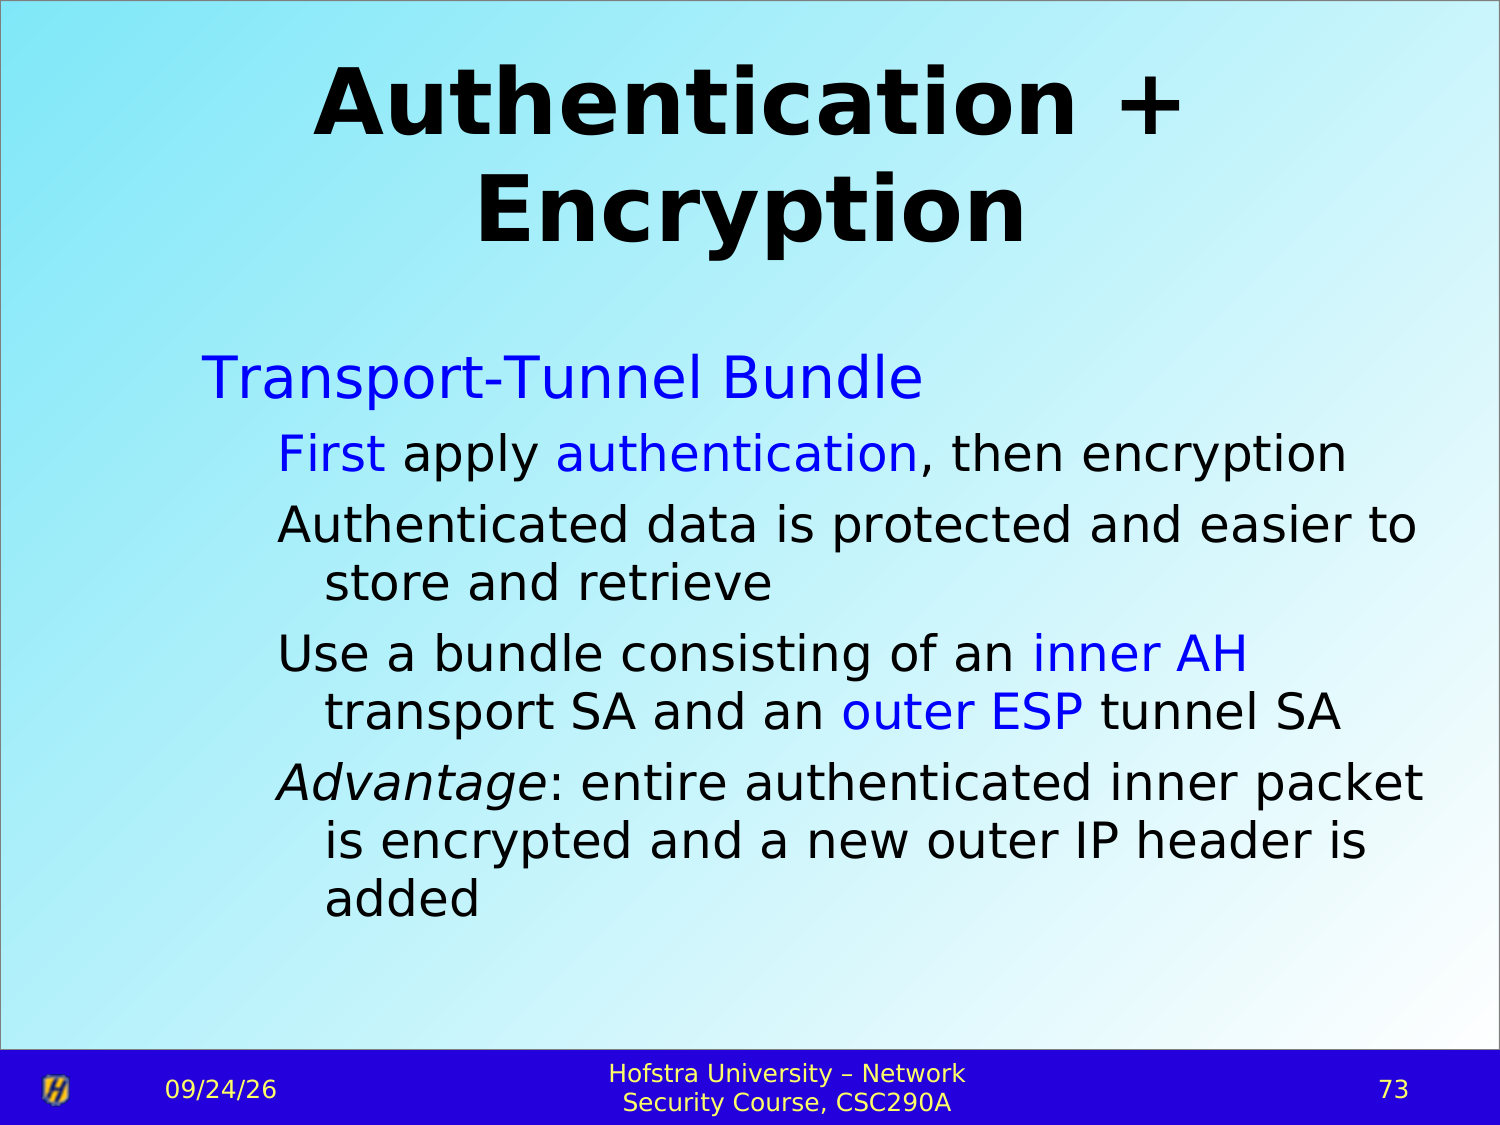

# Authentication + Encryption
Transport-Tunnel Bundle
First apply authentication, then encryption
Authenticated data is protected and easier to store and retrieve
Use a bundle consisting of an inner AH transport SA and an outer ESP tunnel SA
Advantage: entire authenticated inner packet is encrypted and a new outer IP header is added
73